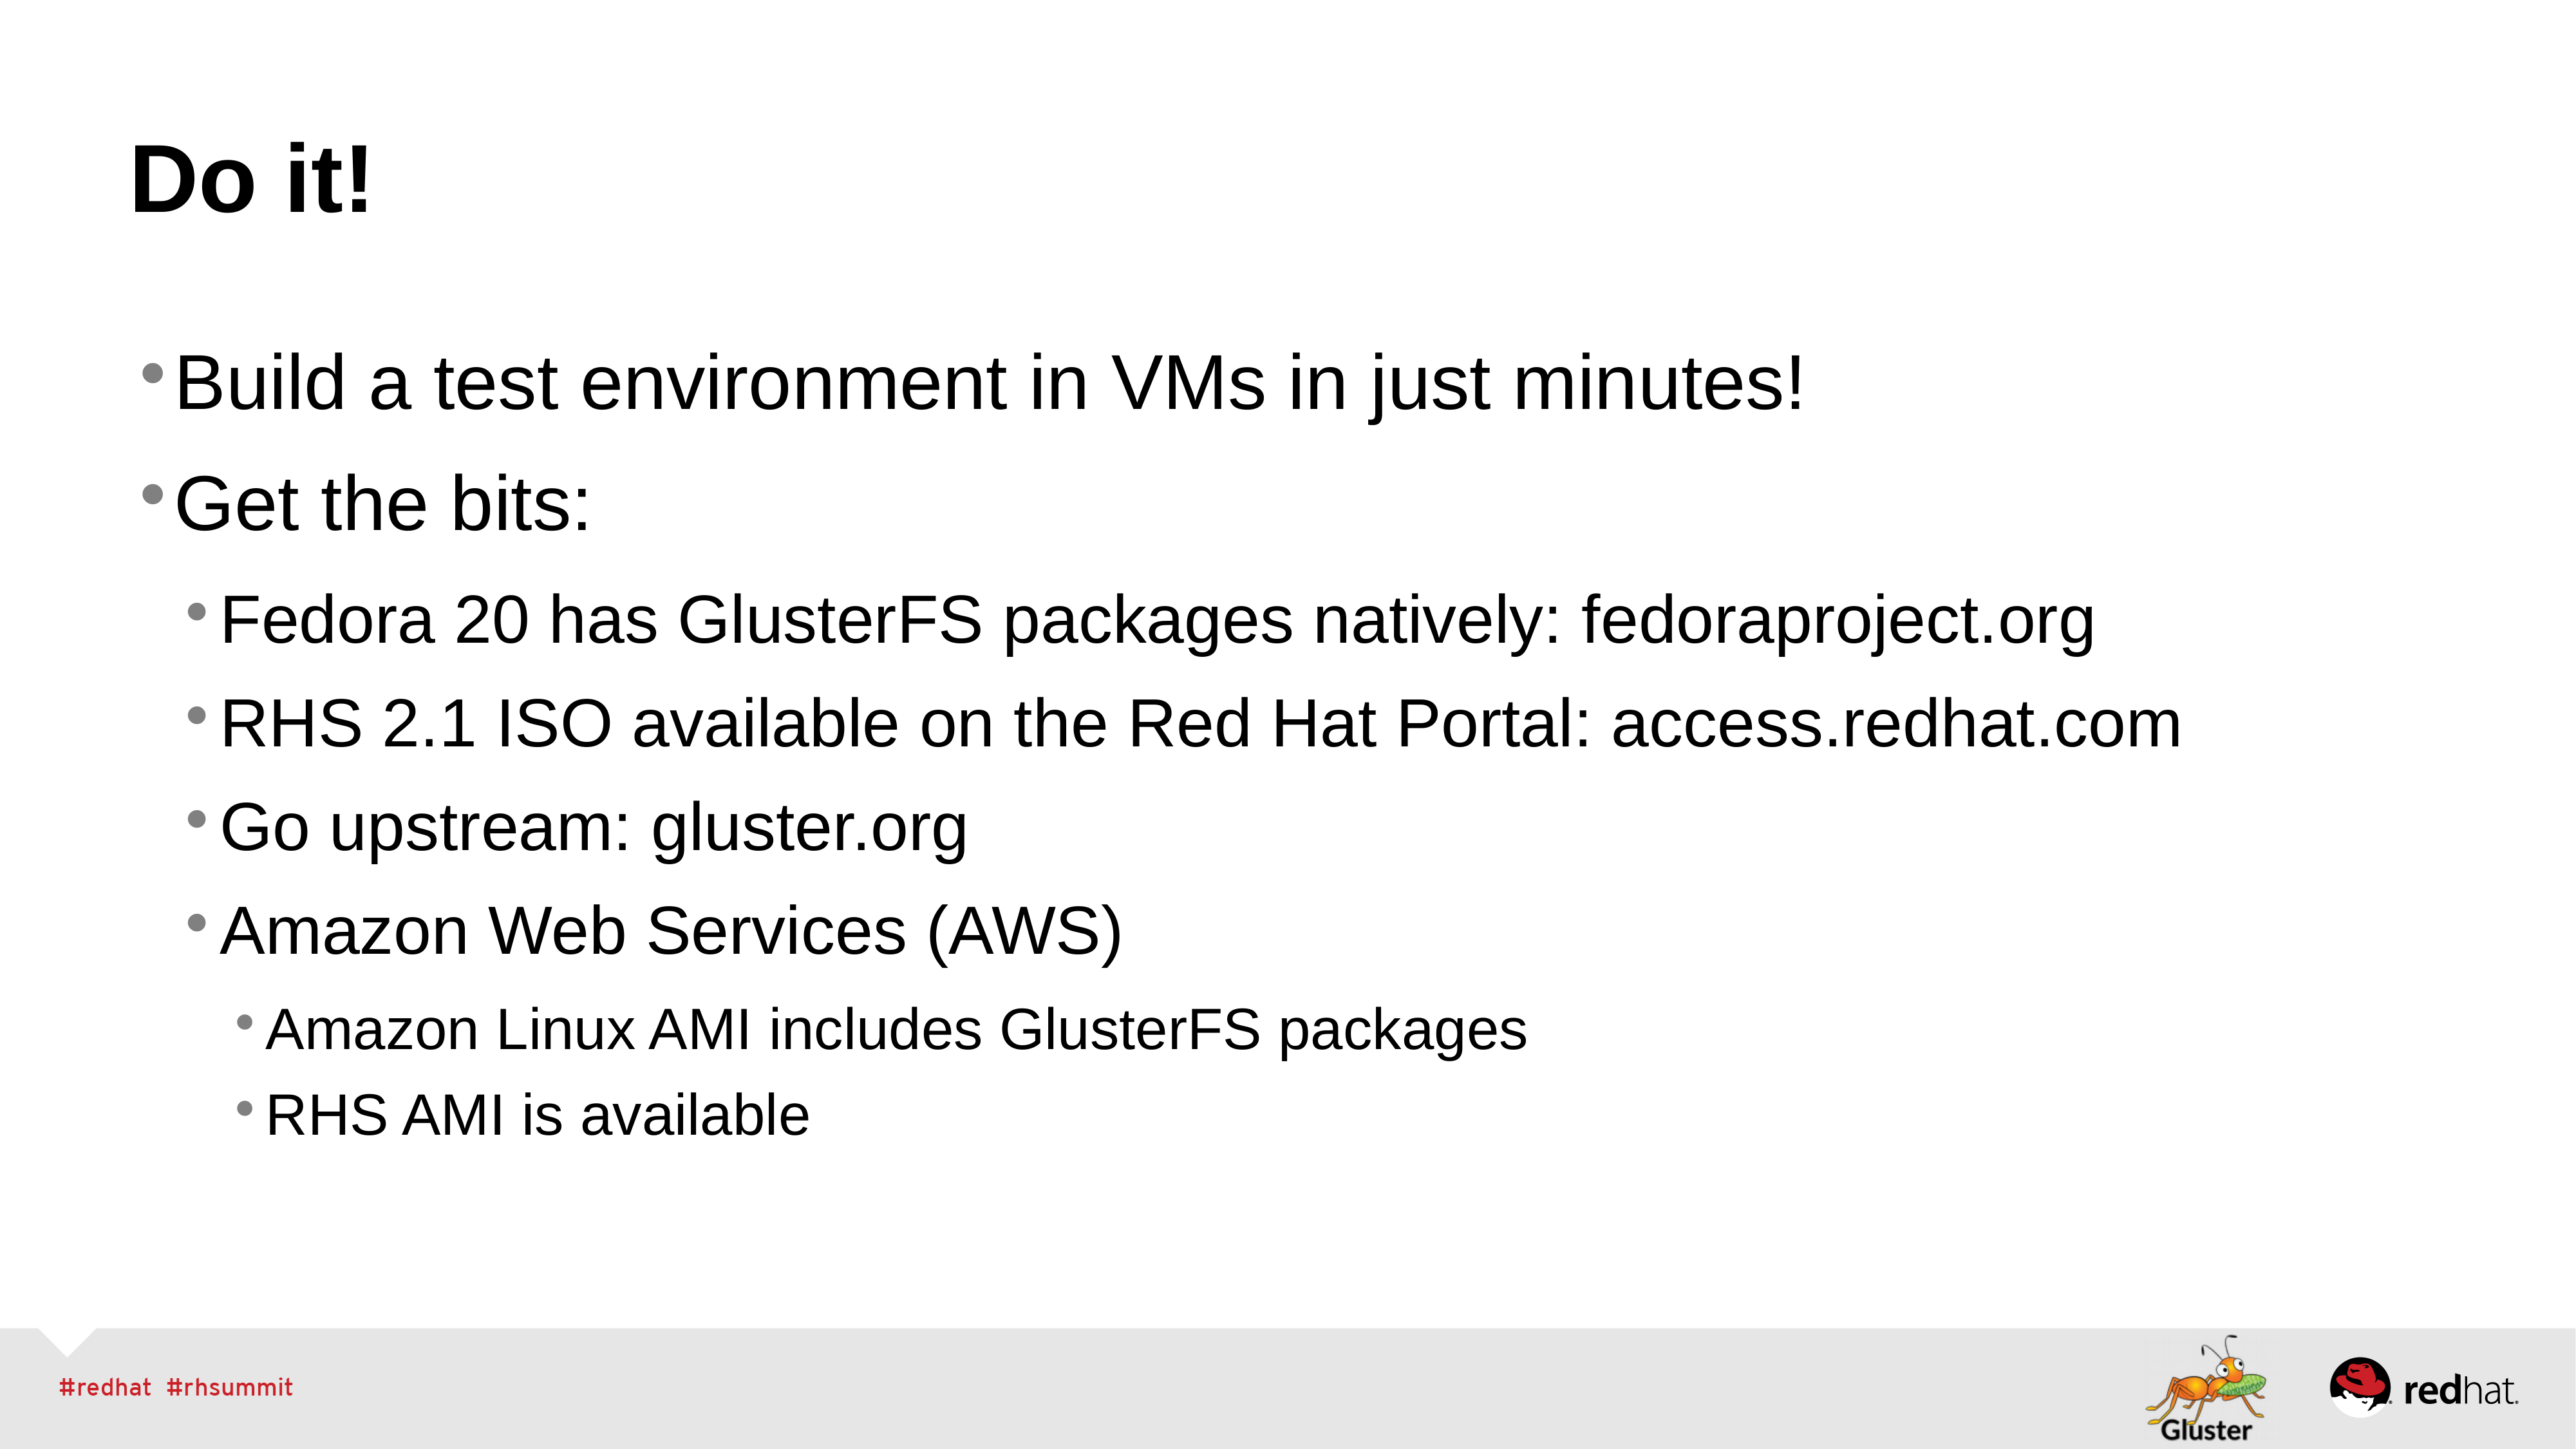

# Do it!
Build a test environment in VMs in just minutes!
Get the bits:
Fedora 20 has GlusterFS packages natively: fedoraproject.org
RHS 2.1 ISO available on the Red Hat Portal: access.redhat.com
Go upstream: gluster.org
Amazon Web Services (AWS)
Amazon Linux AMI includes GlusterFS packages
RHS AMI is available